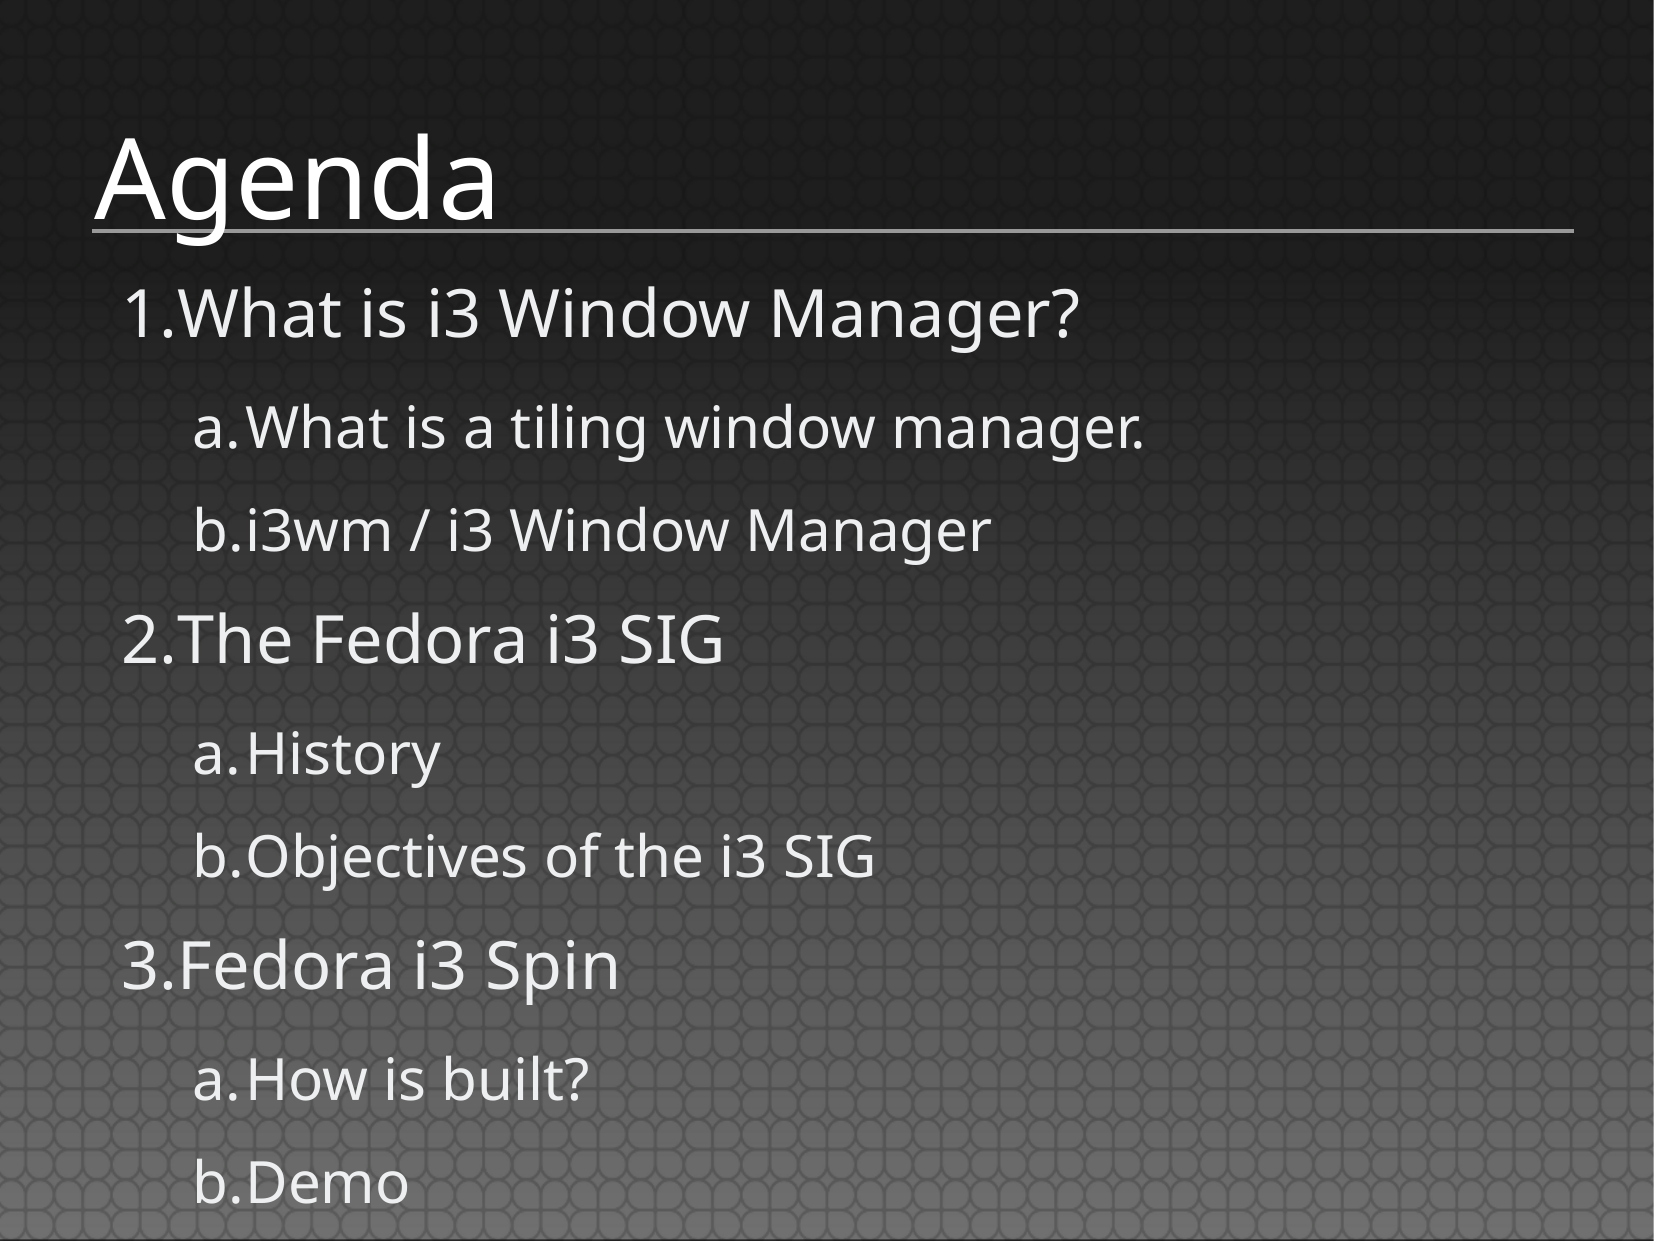

# Agenda
What is i3 Window Manager?
What is a tiling window manager.
i3wm / i3 Window Manager
The Fedora i3 SIG
History
Objectives of the i3 SIG
Fedora i3 Spin
How is built?
Demo
Getting Involved